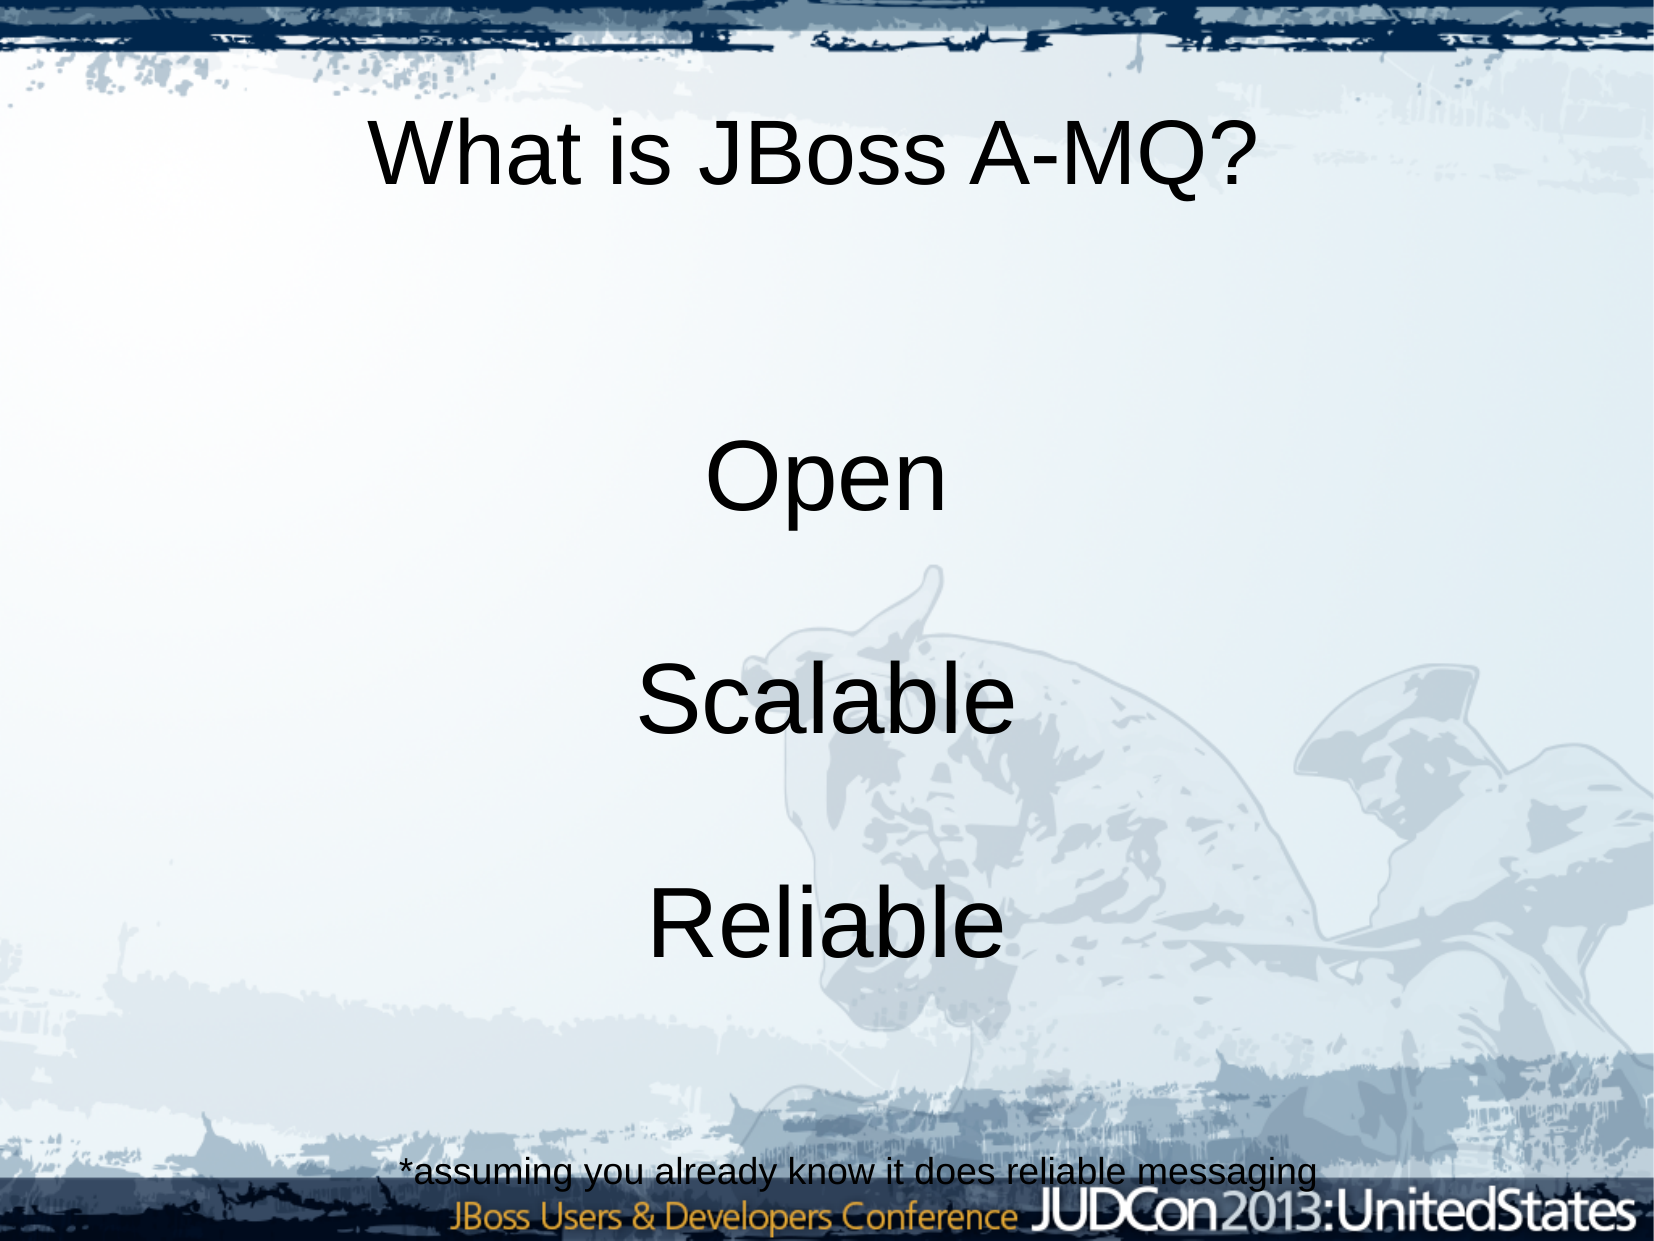

# What is JBoss A-MQ?
Open
Scalable
Reliable
*assuming you already know it does reliable messaging